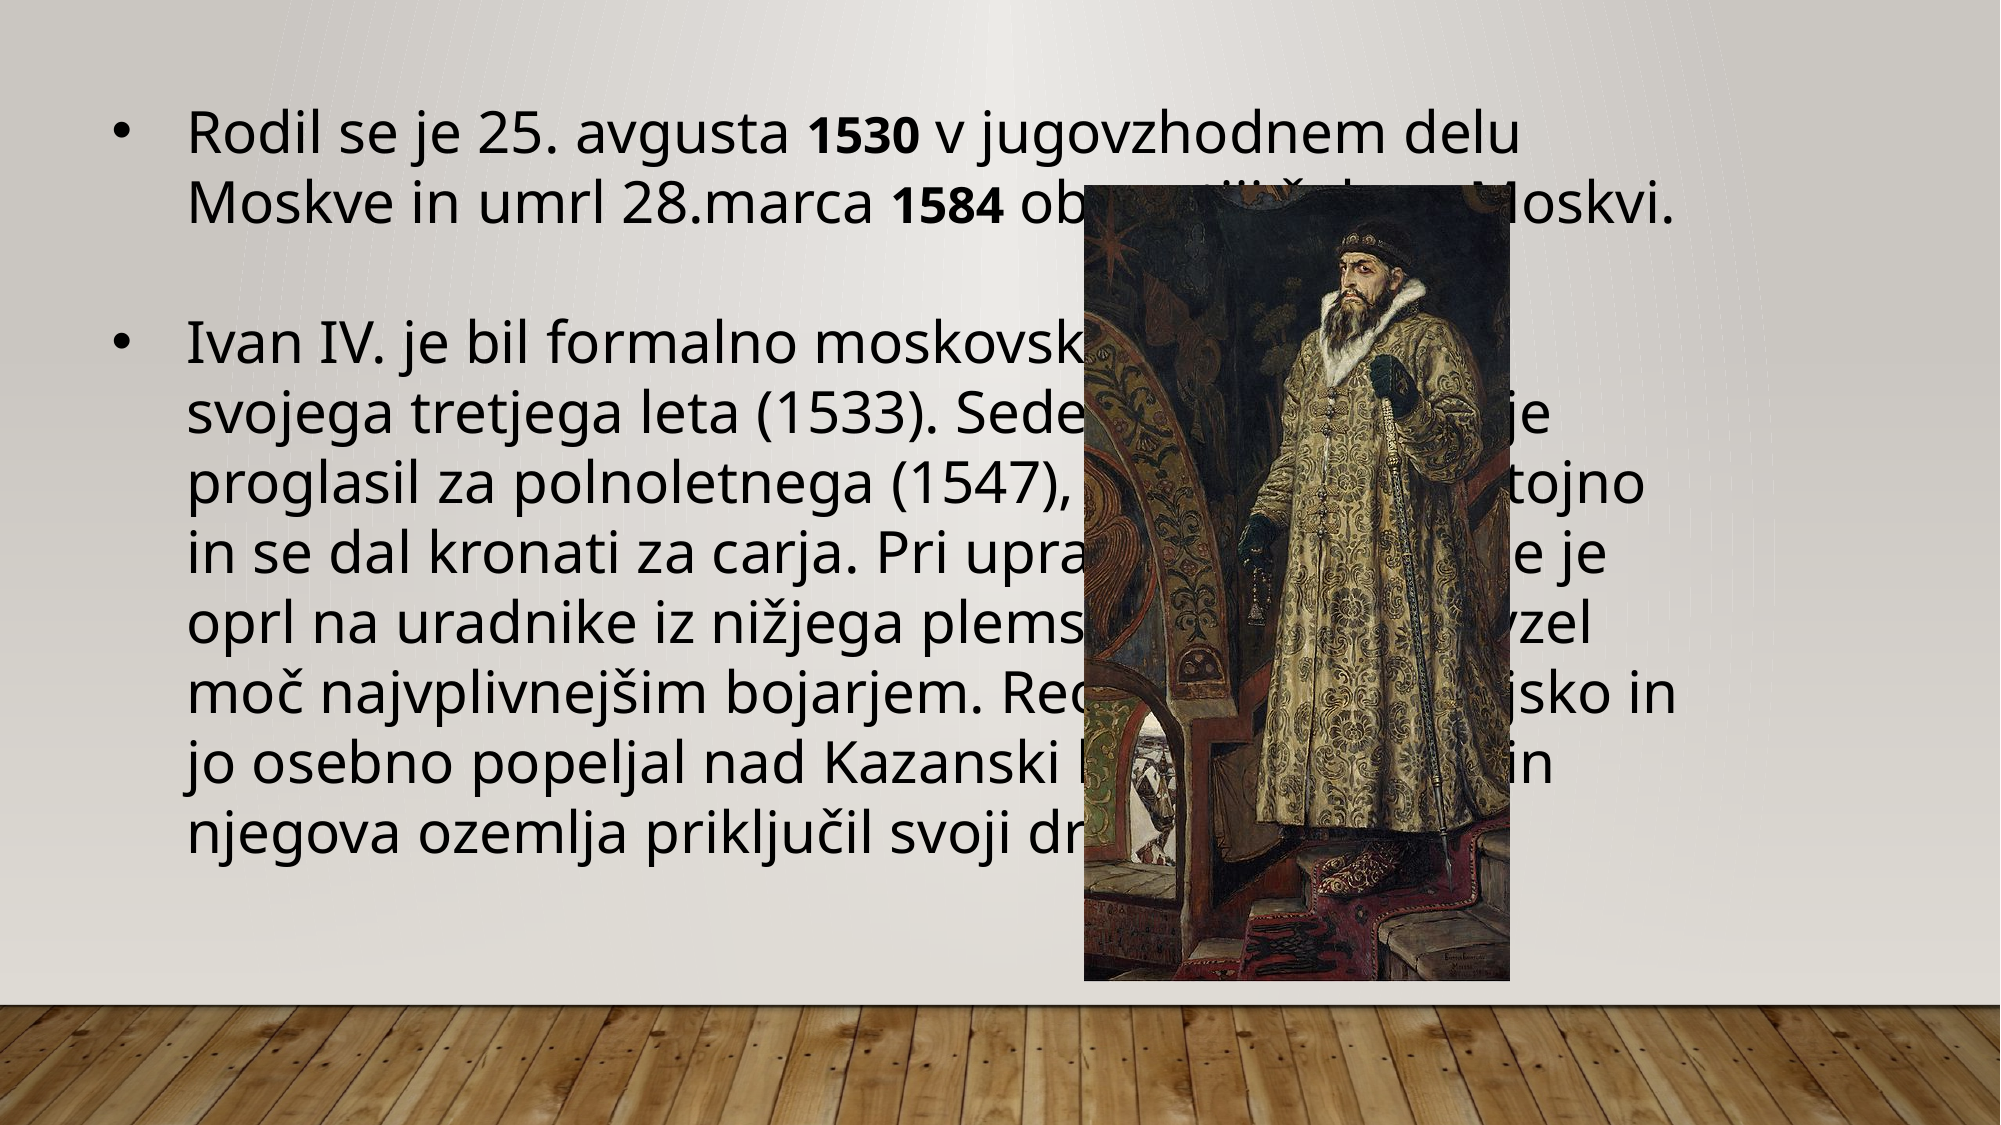

Rodil se je 25. avgusta 1530 v jugovzhodnem delu Moskve in umrl 28.marca 1584 ob partiji šaha v Moskvi.
Ivan IV. je bil formalno moskovski veliki knez od svojega tretjega leta (1533). Sedemnajstleten se je proglasil za polnoletnega (1547), zavladal samostojno in se dal kronati za carja. Pri upravljanju države se je oprl na uradnike iz nižjega plemstva in s tem odvzel moč najvplivnejšim bojarjem. Reorganiziral je vojsko in jo osebno popeljal nad Kazanski kanat, ga uničil in njegova ozemlja priključil svoji državi.